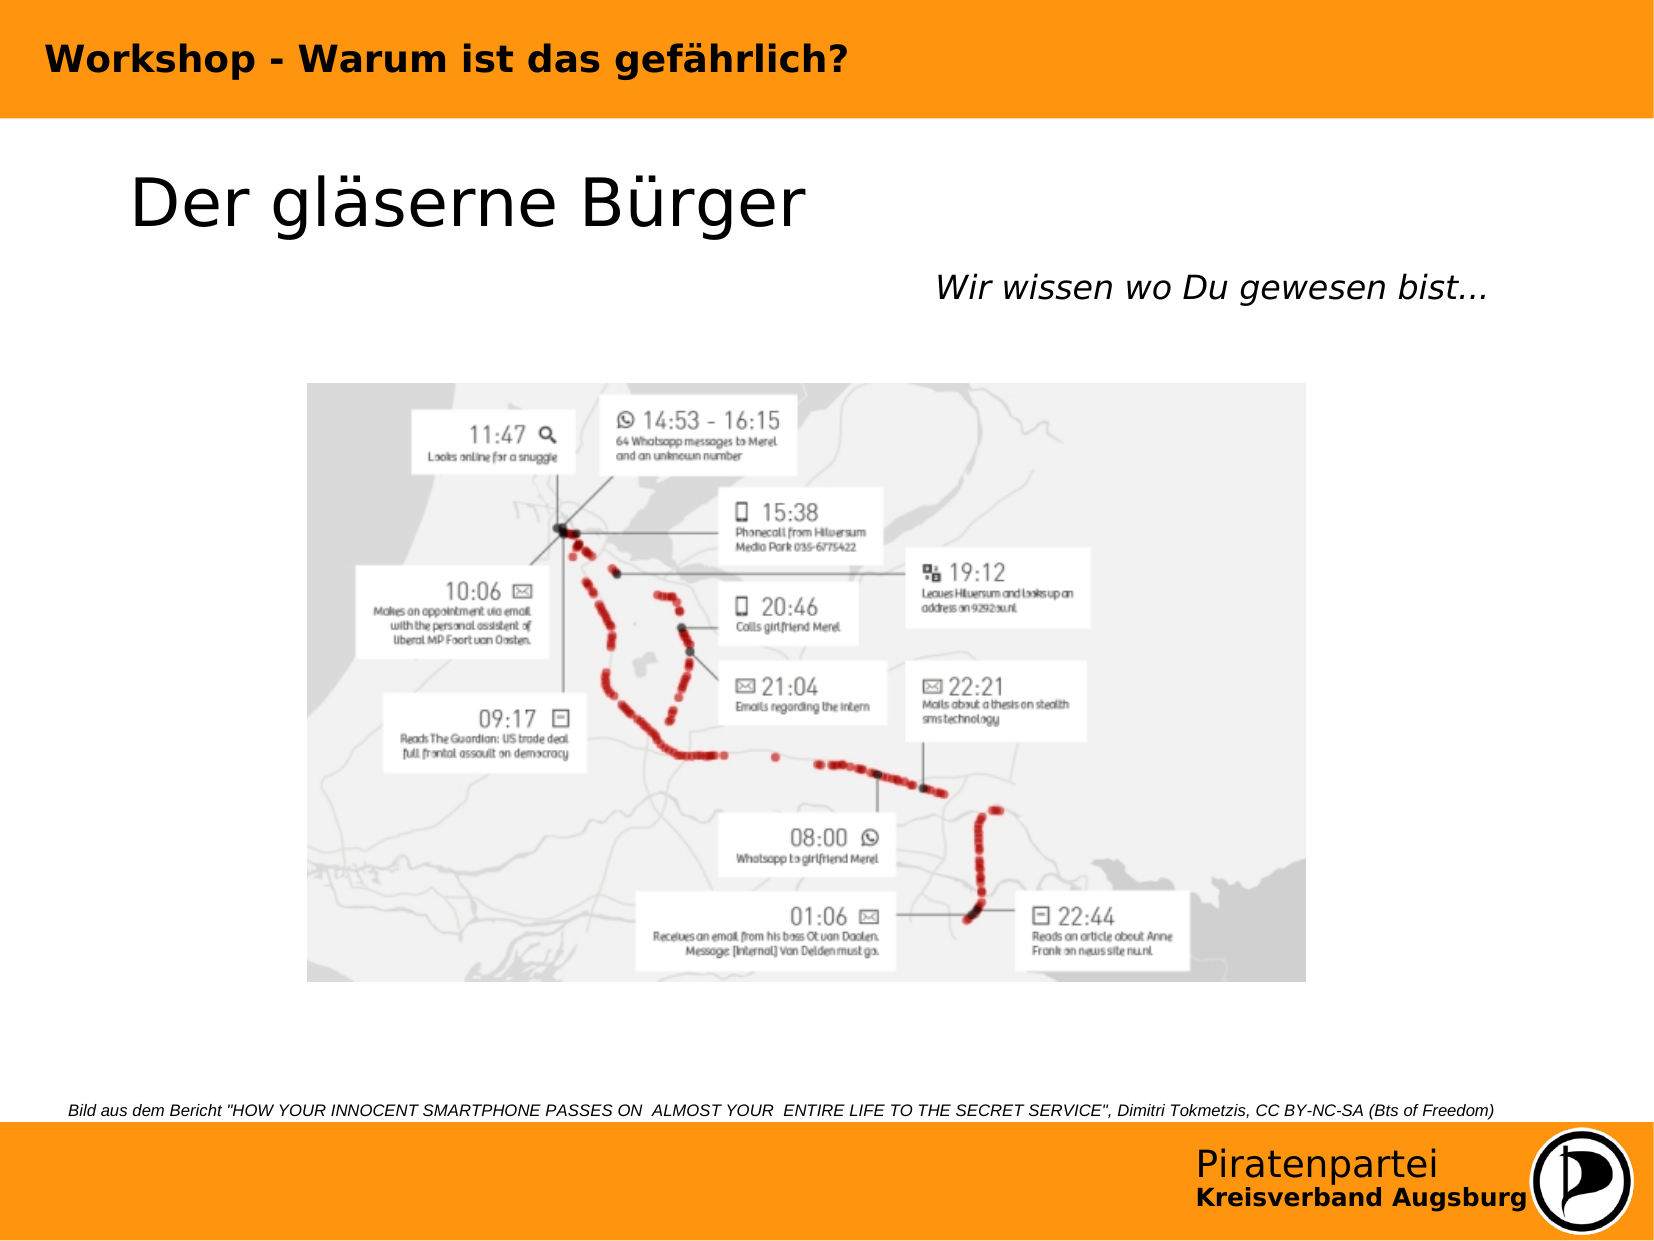

Workshop - Warum ist das gefährlich?
Der gläserne Bürger
Wir wissen wo Du gewesen bist...
Bild aus dem Bericht "HOW YOUR INNOCENT SMARTPHONE PASSES ON ALMOST YOUR ENTIRE LIFE TO THE SECRET SERVICE", Dimitri Tokmetzis, CC BY-NC-SA (Bts of Freedom)